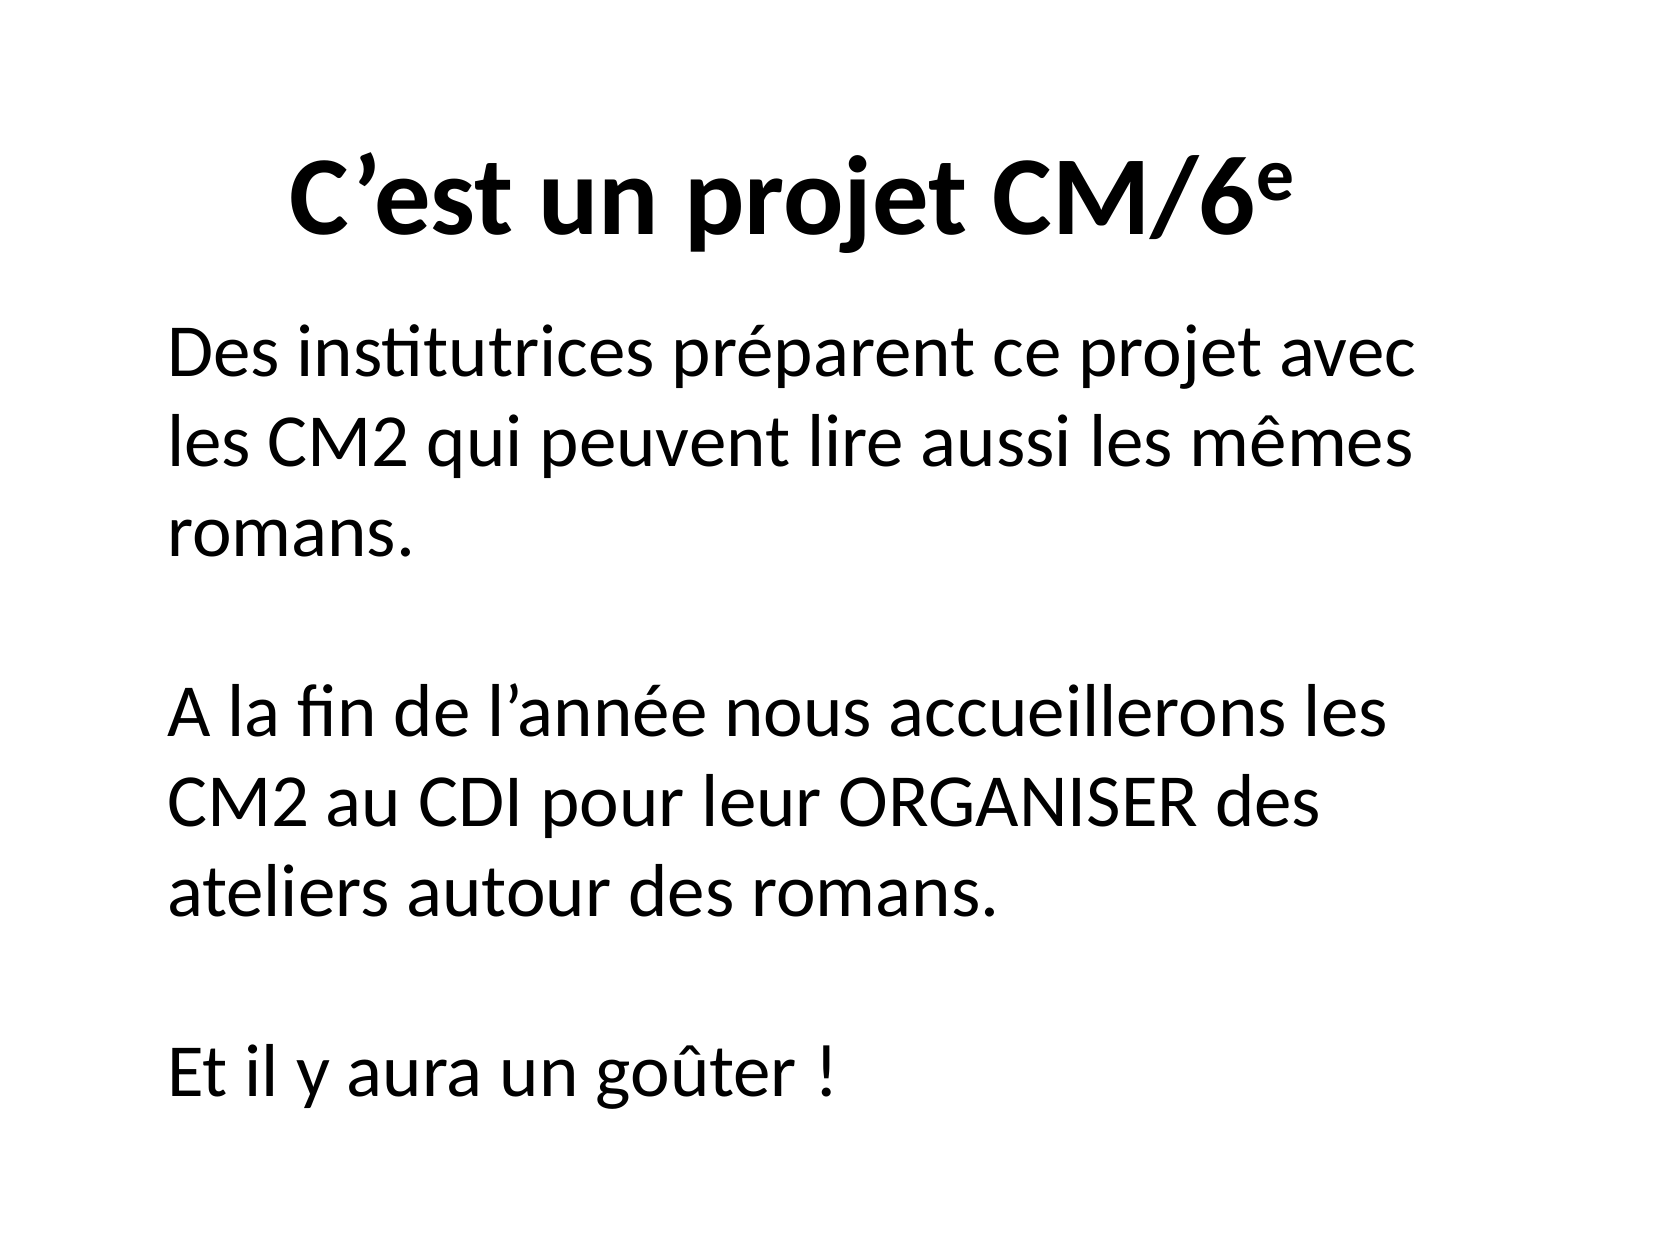

C’est un projet CM/6e
Des institutrices préparent ce projet avec les CM2 qui peuvent lire aussi les mêmes romans.
A la fin de l’année nous accueillerons les CM2 au CDI pour leur ORGANISER des ateliers autour des romans.
Et il y aura un goûter !